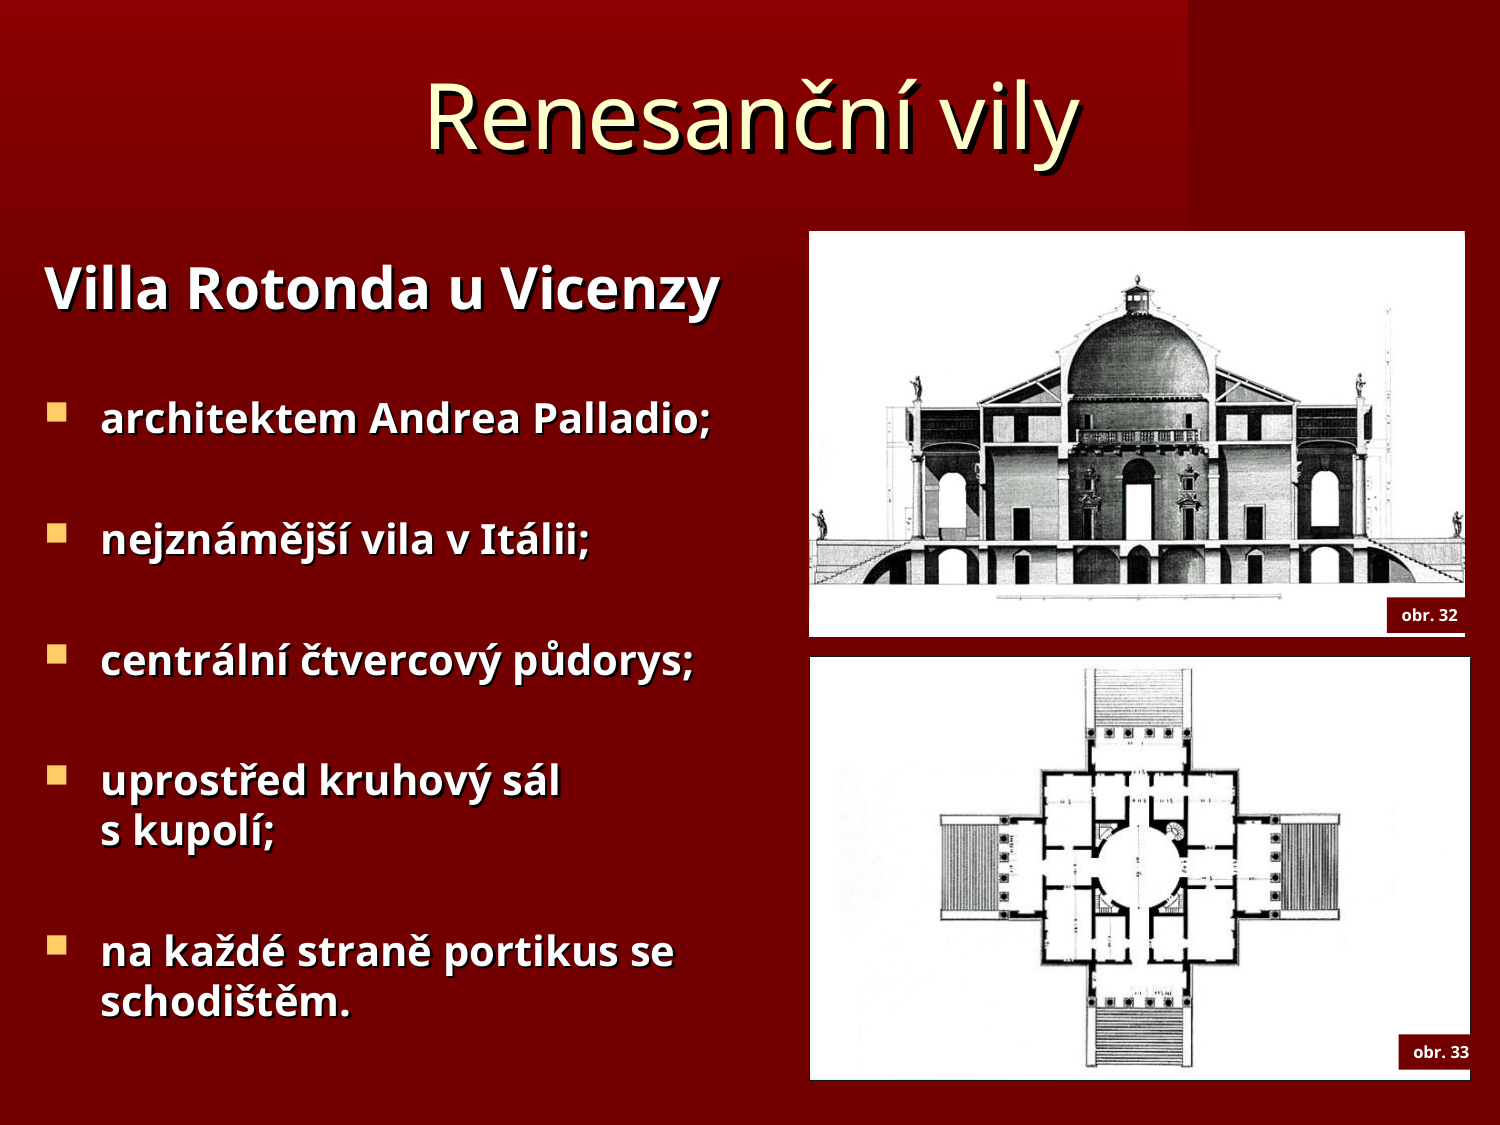

# Renesanční vily
Villa Rotonda u Vicenzy
architektem Andrea Palladio;
nejznámější vila v Itálii;
centrální čtvercový půdorys;
uprostřed kruhový sál
s kupolí;
na každé straně portikus se schodištěm.
obr. 32
obr. 33